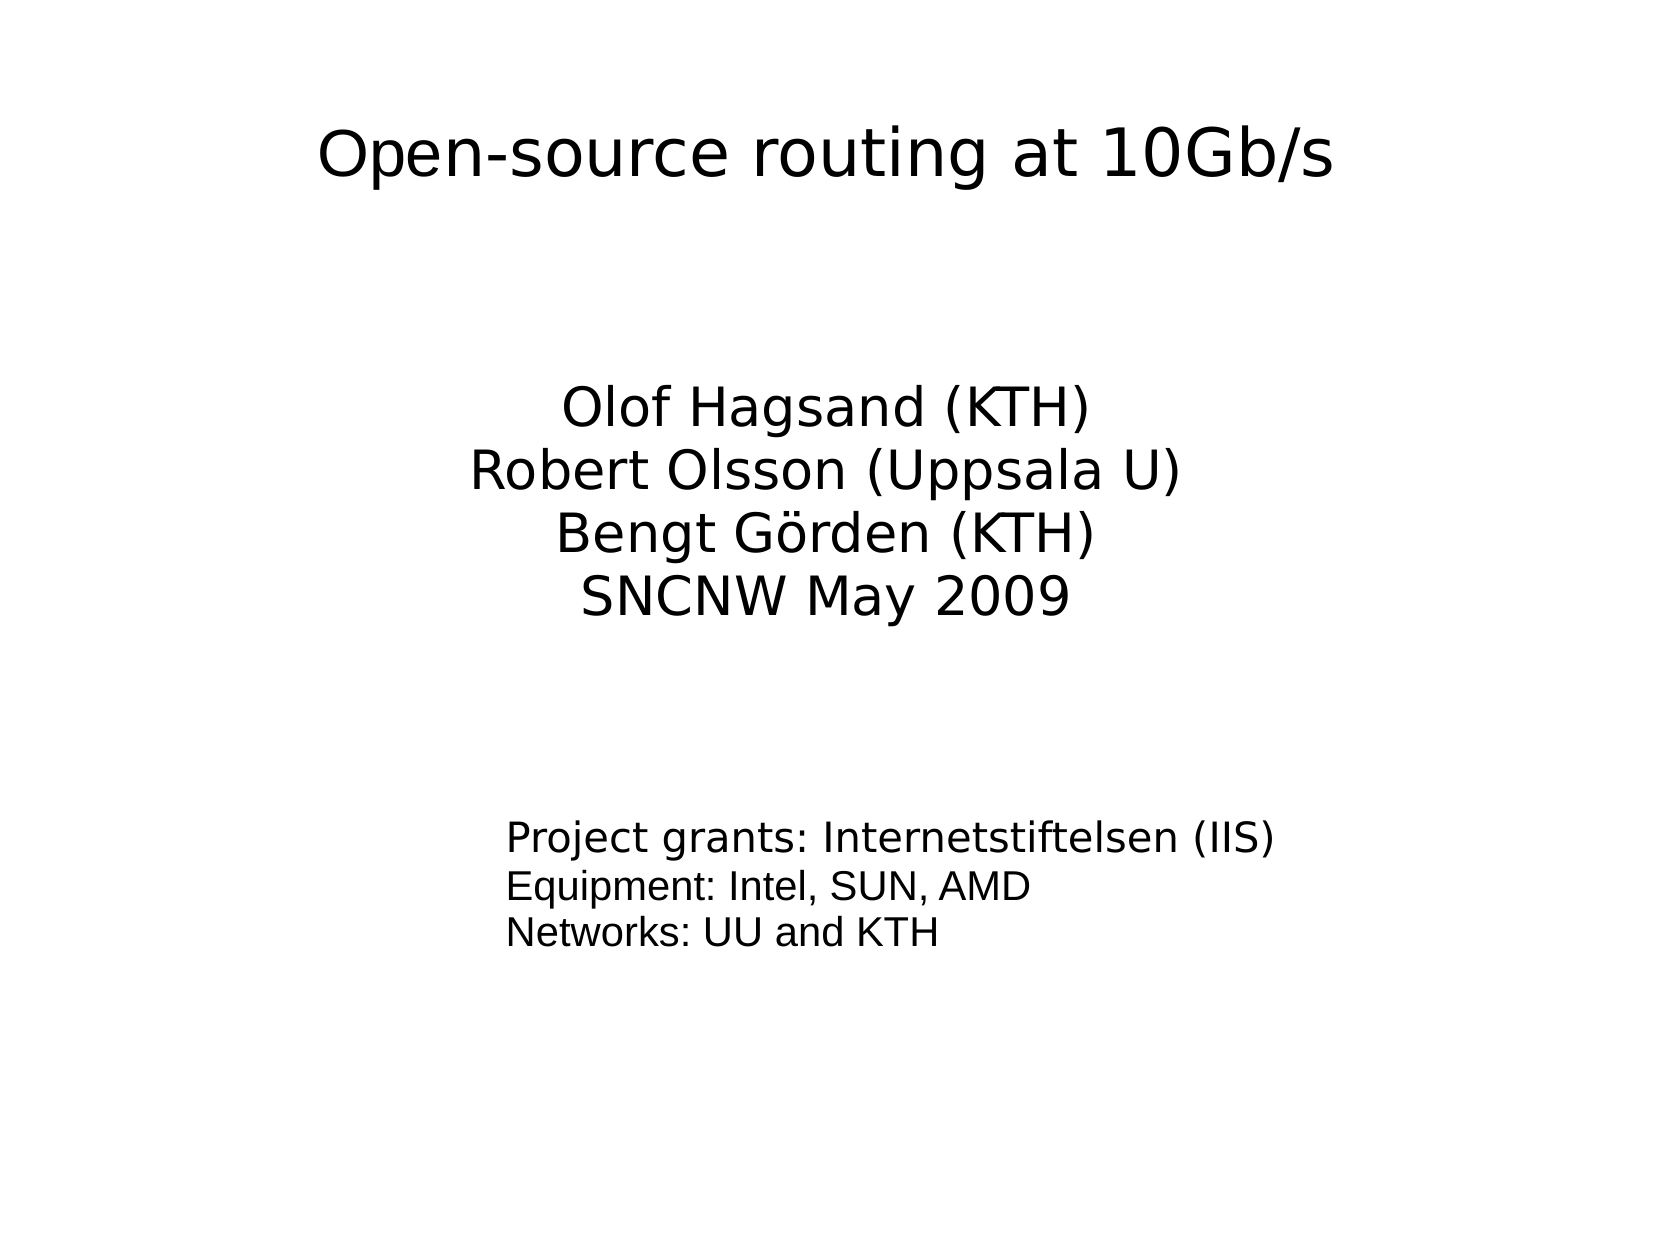

# Open-source routing at 10Gb/s
Olof Hagsand (KTH)
Robert Olsson (Uppsala U)
Bengt Görden (KTH)
SNCNW May 2009
	Project grants: Internetstiftelsen (IIS)
	Equipment: Intel, SUN, AMD
	Networks: UU and KTH